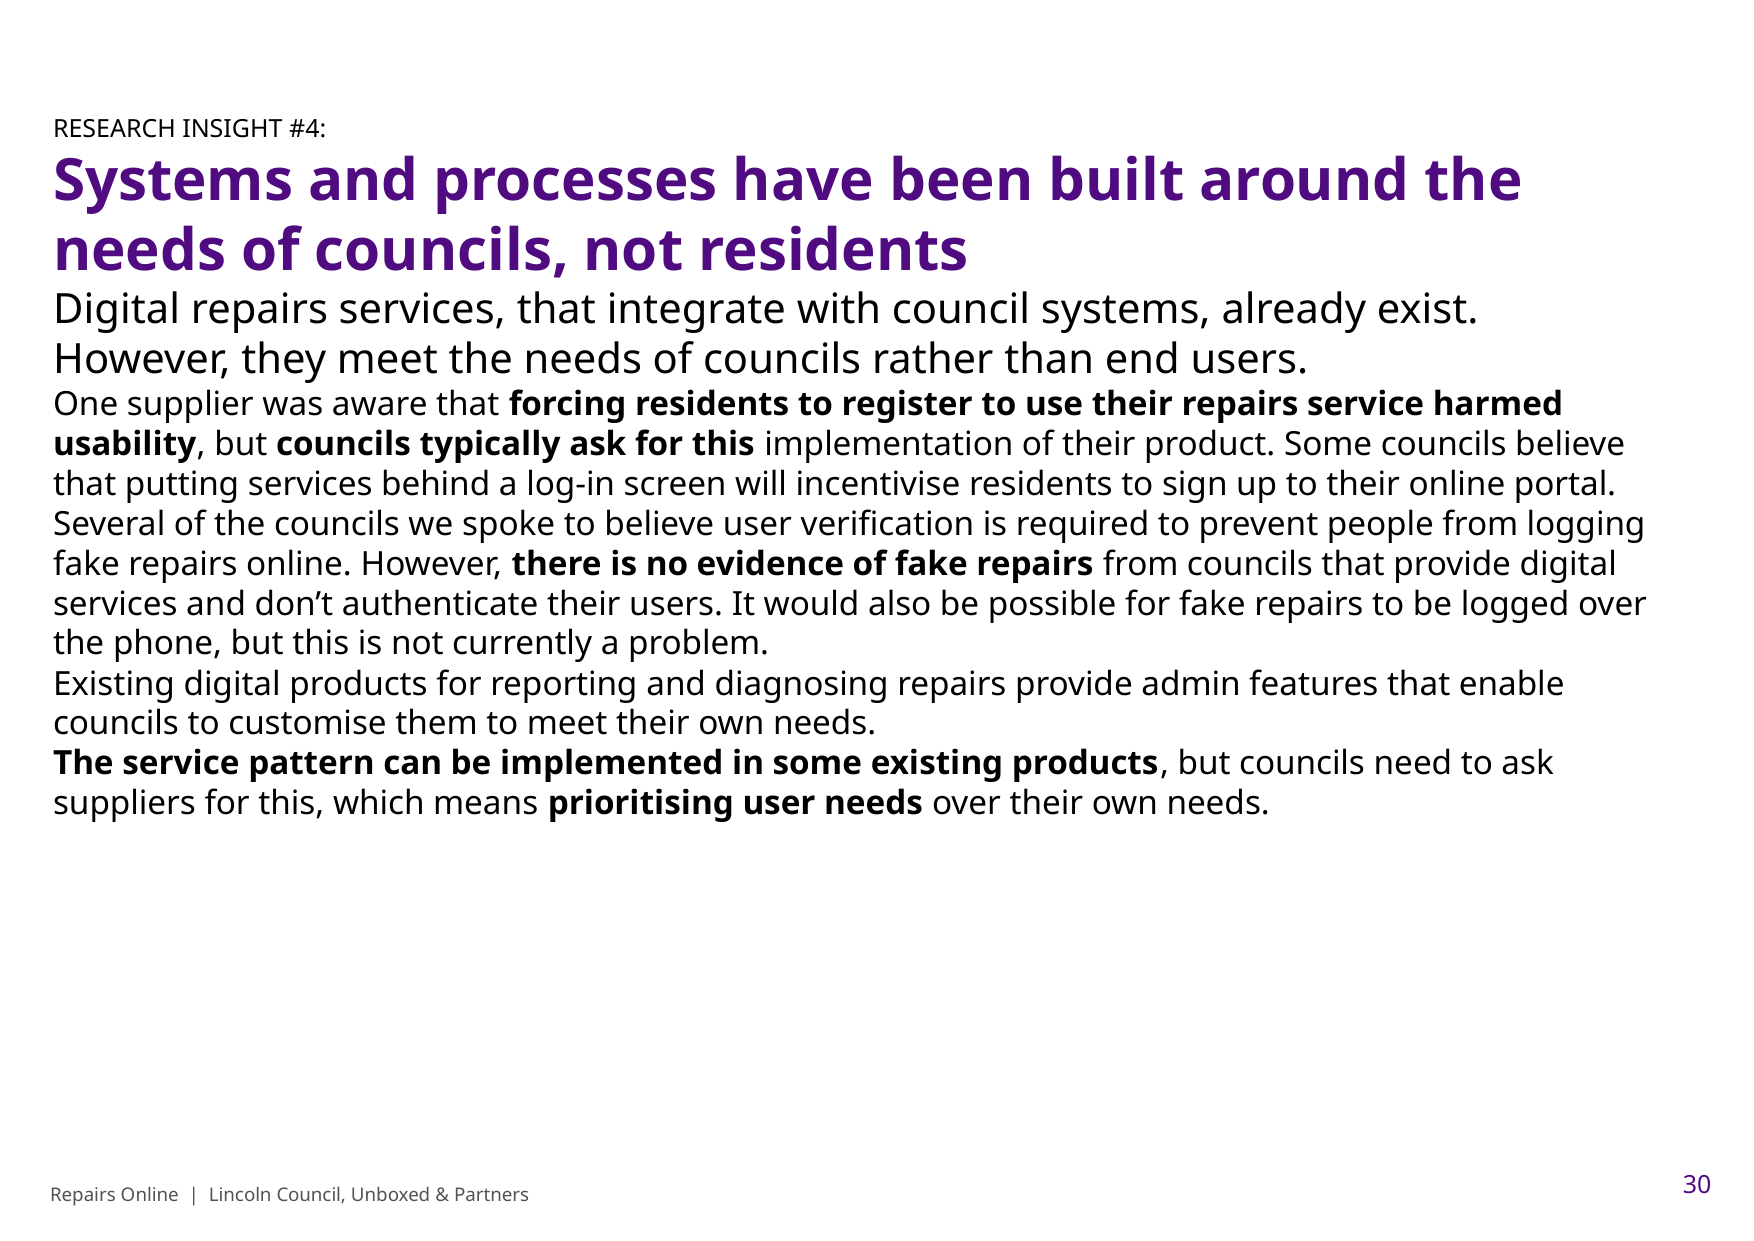

# RESEARCH INSIGHT #4: Systems and processes have been built around the needs of councils, not residents Digital repairs services, that integrate with council systems, already exist. However, they meet the needs of councils rather than end users. One supplier was aware that forcing residents to register to use their repairs service harmed usability, but councils typically ask for this implementation of their product. Some councils believe that putting services behind a log-in screen will incentivise residents to sign up to their online portal. Several of the councils we spoke to believe user verification is required to prevent people from logging fake repairs online. However, there is no evidence of fake repairs from councils that provide digital services and don’t authenticate their users. It would also be possible for fake repairs to be logged over the phone, but this is not currently a problem. Existing digital products for reporting and diagnosing repairs provide admin features that enable councils to customise them to meet their own needs. The service pattern can be implemented in some existing products, but councils need to ask suppliers for this, which means prioritising user needs over their own needs.